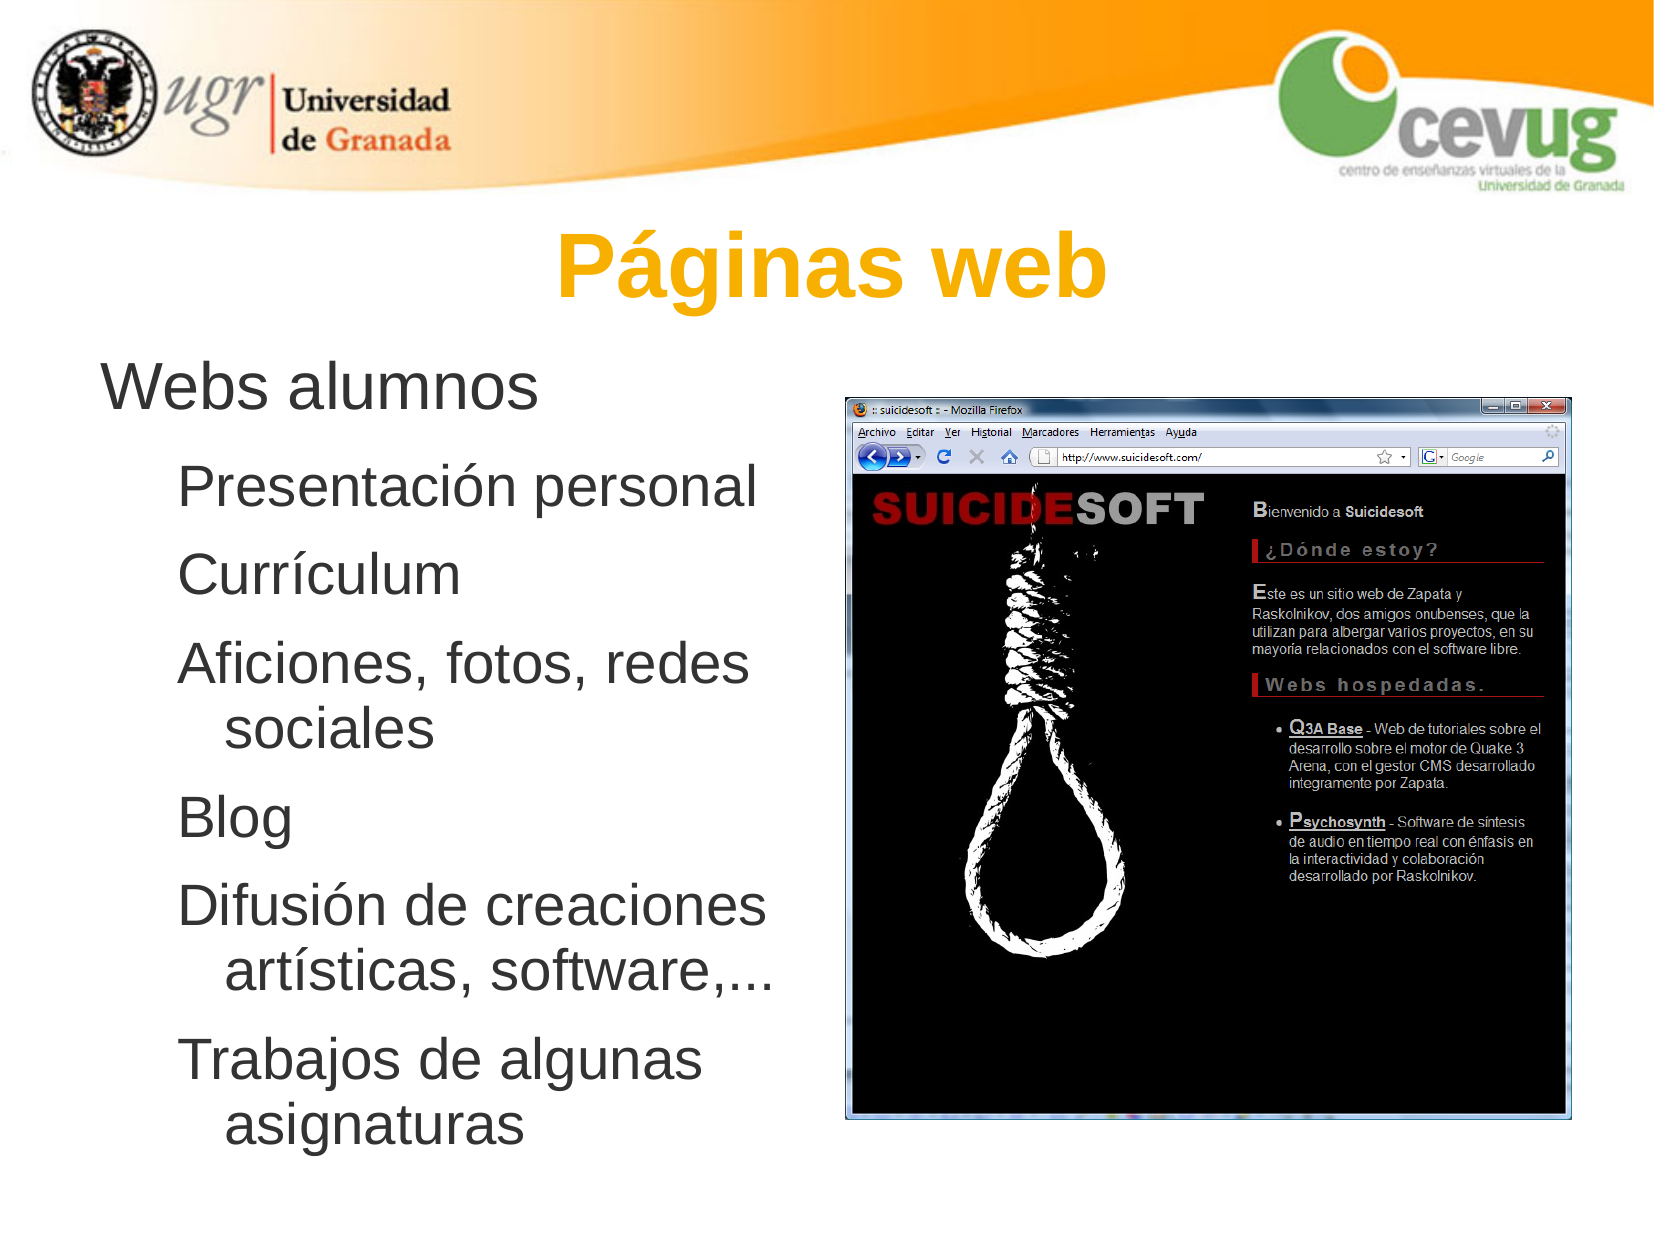

# Páginas web
Webs alumnos
Presentación personal
Currículum
Aficiones, fotos, redes sociales
Blog
Difusión de creaciones artísticas, software,...
Trabajos de algunas asignaturas